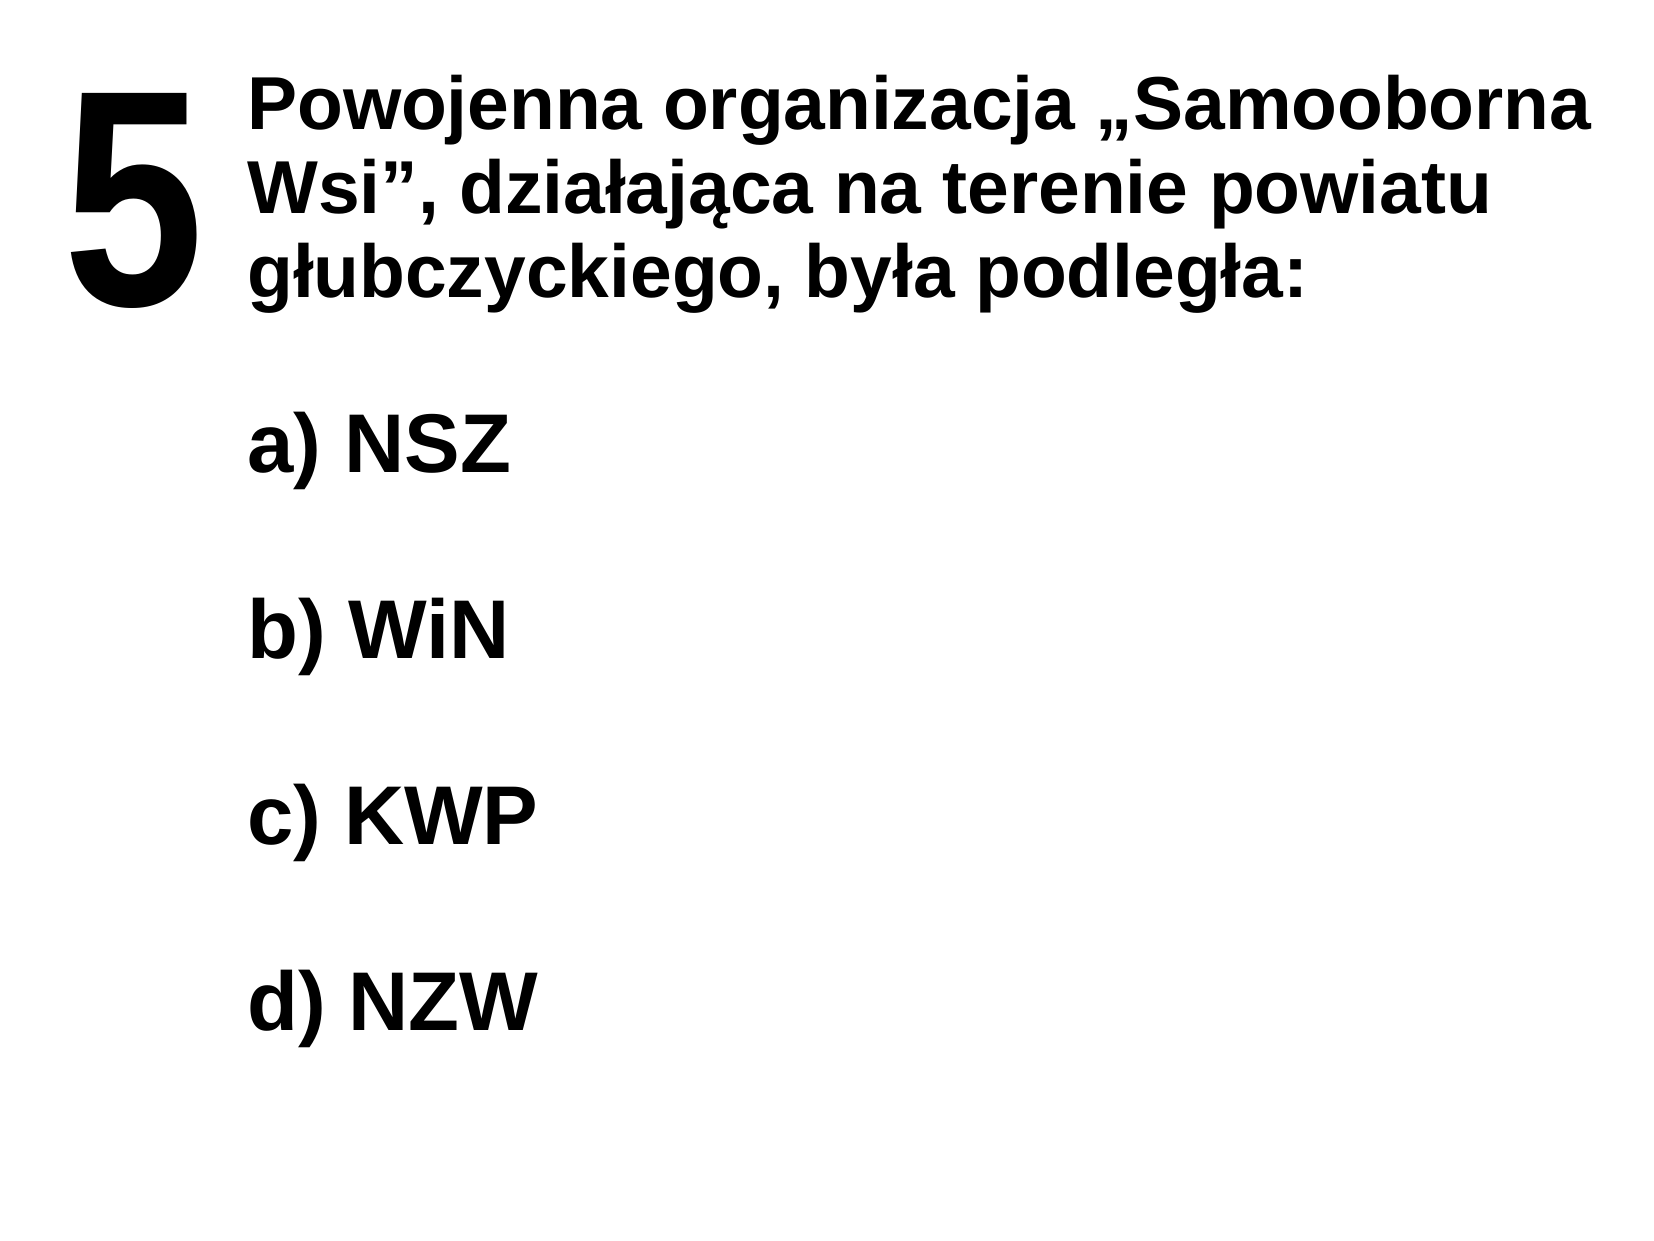

5
Powojenna organizacja „Samooborna Wsi”, działająca na terenie powiatu głubczyckiego, była podległa:
a) NSZ
b) WiN
c) KWP
d) NZW